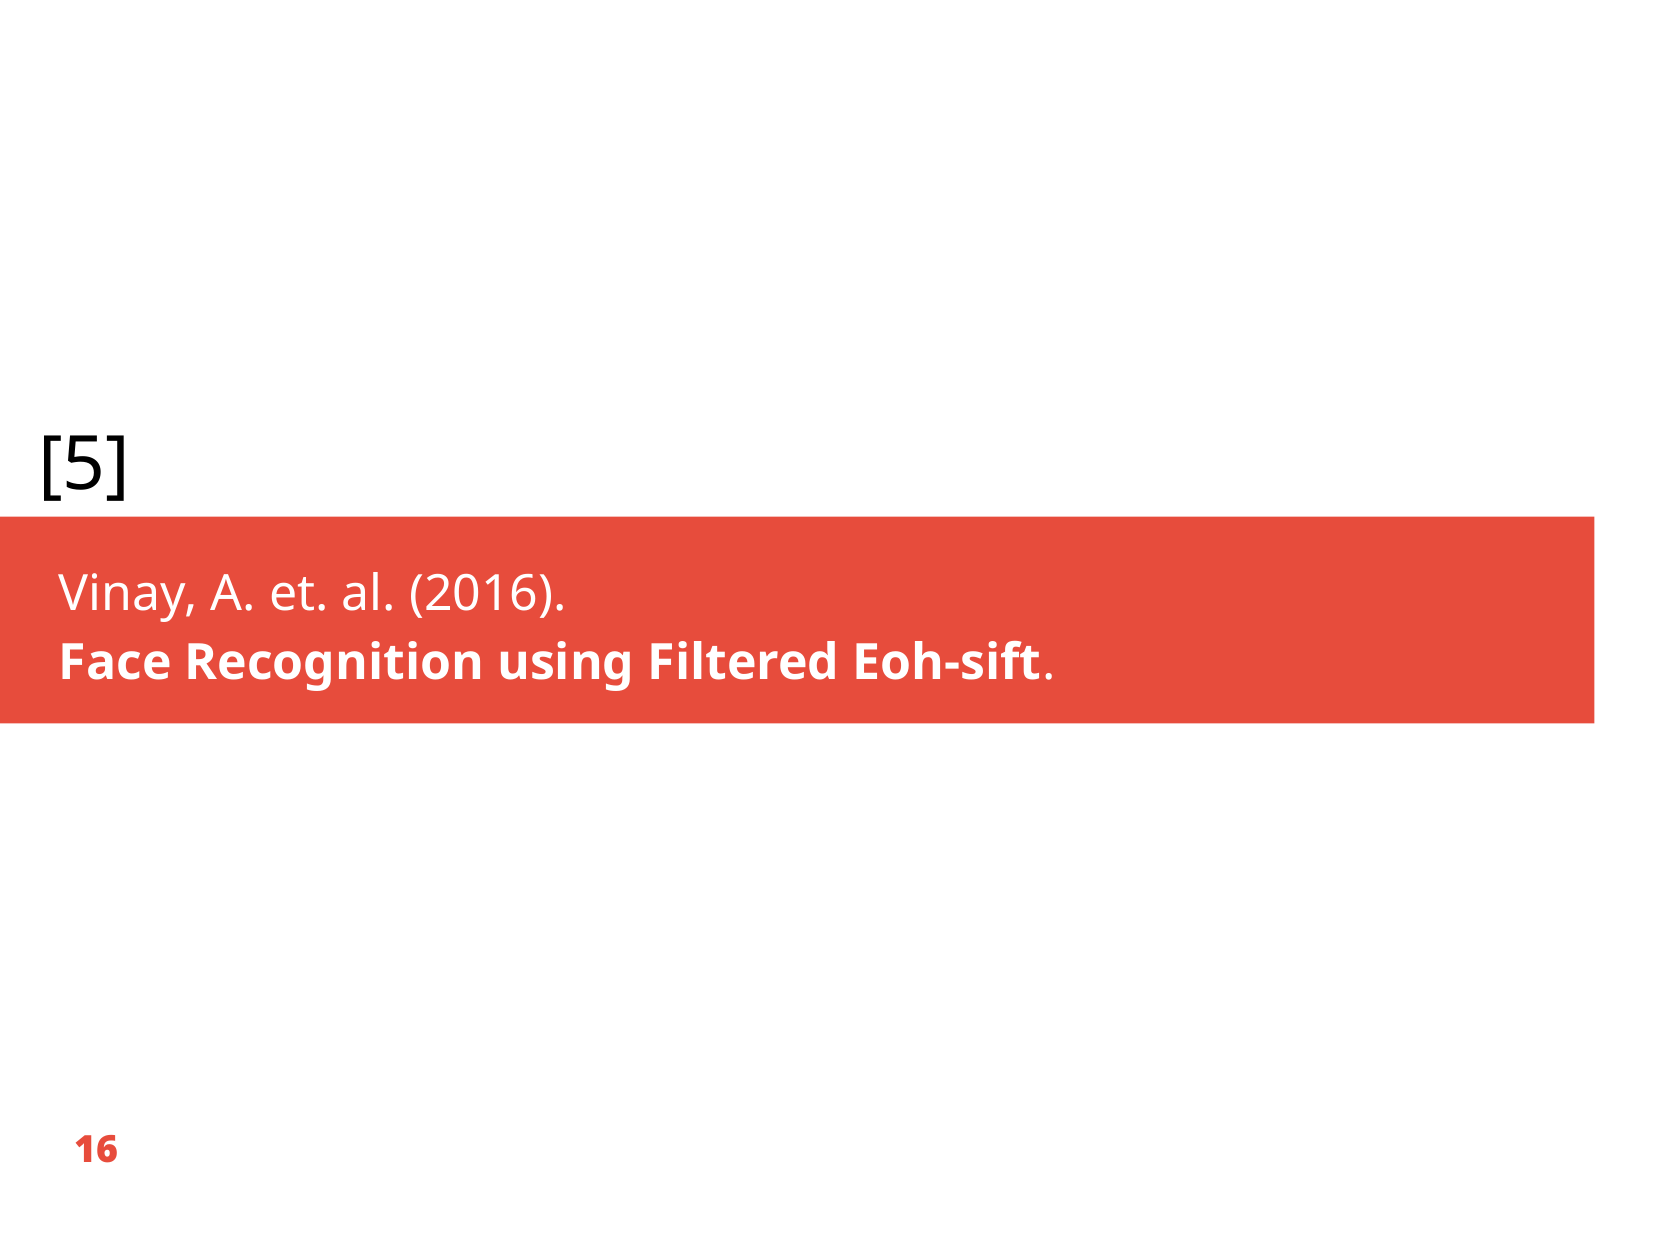

[5]
# Vinay, A. et. al. (2016). Face Recognition using Filtered Eoh-sift.
16